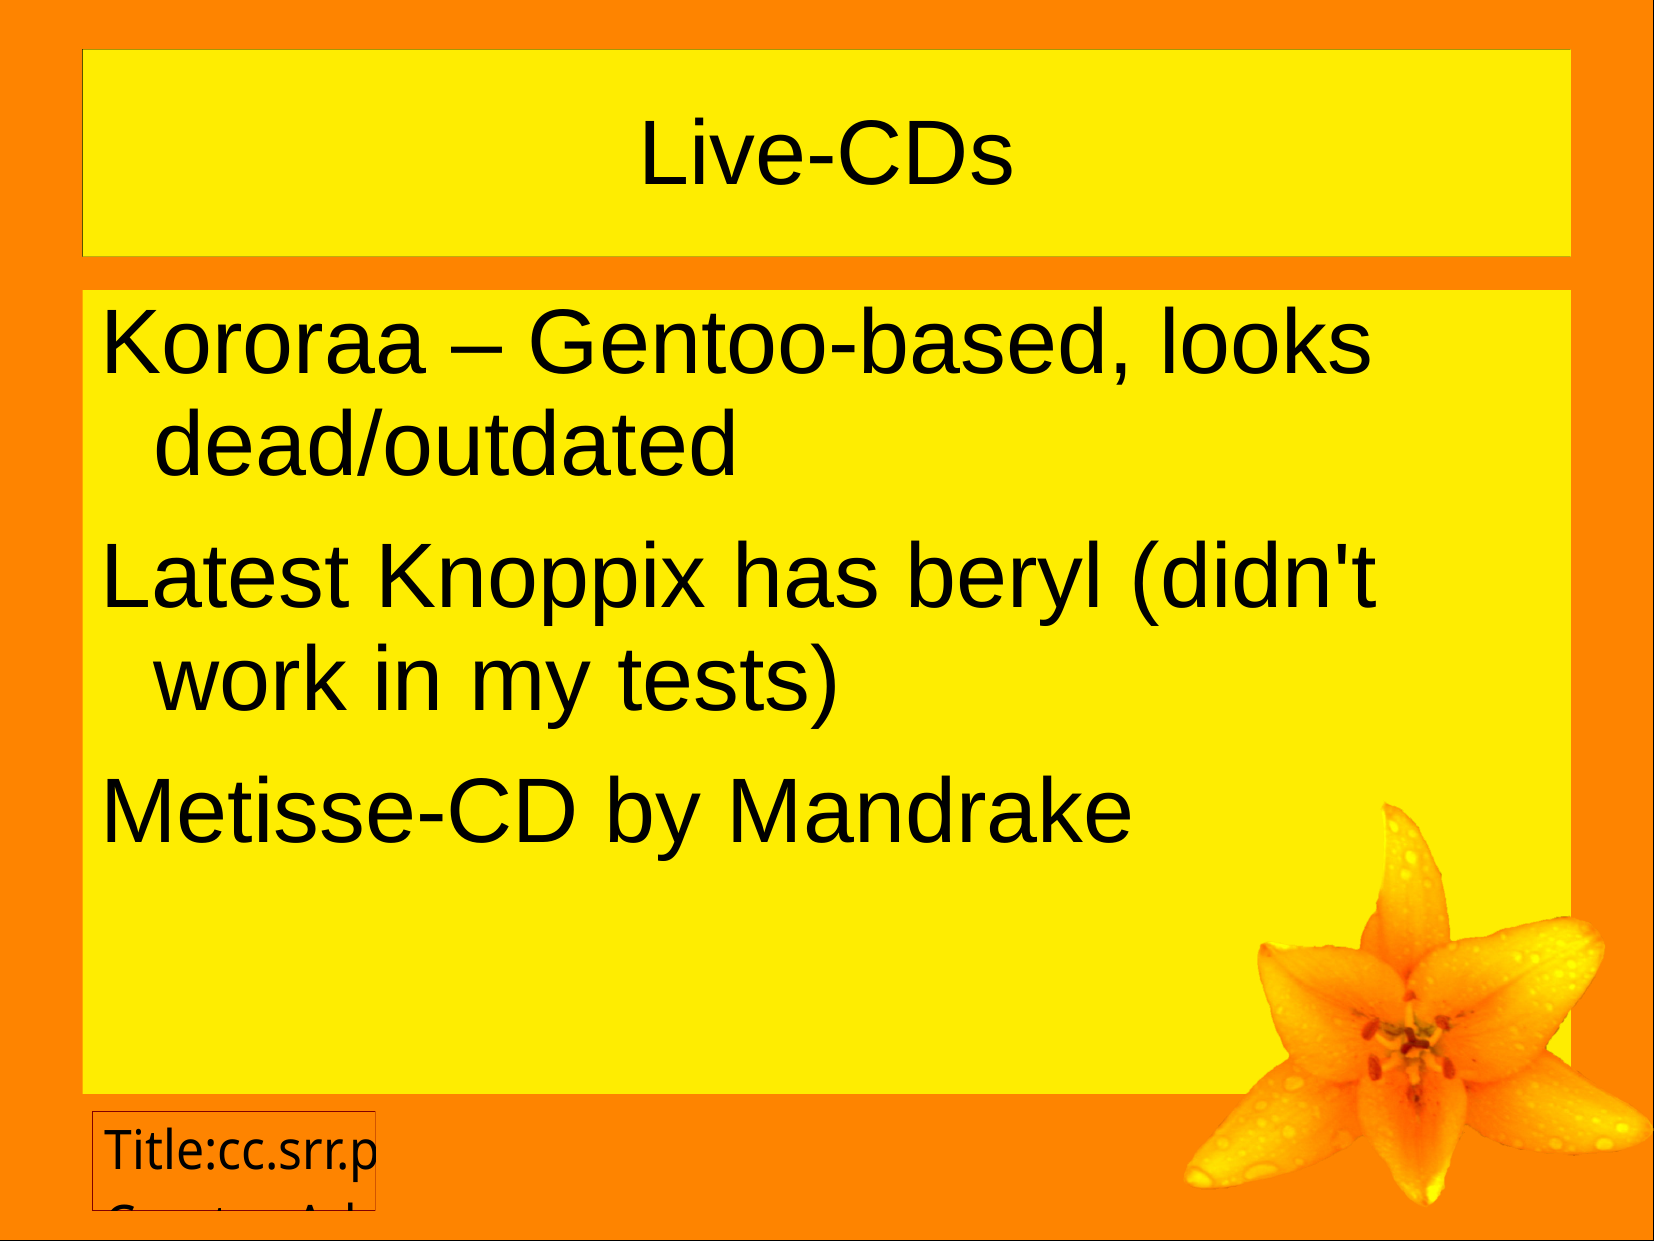

# Live-CDs
Kororaa – Gentoo-based, looks dead/outdated
Latest Knoppix has beryl (didn't work in my tests)
Metisse-CD by Mandrake